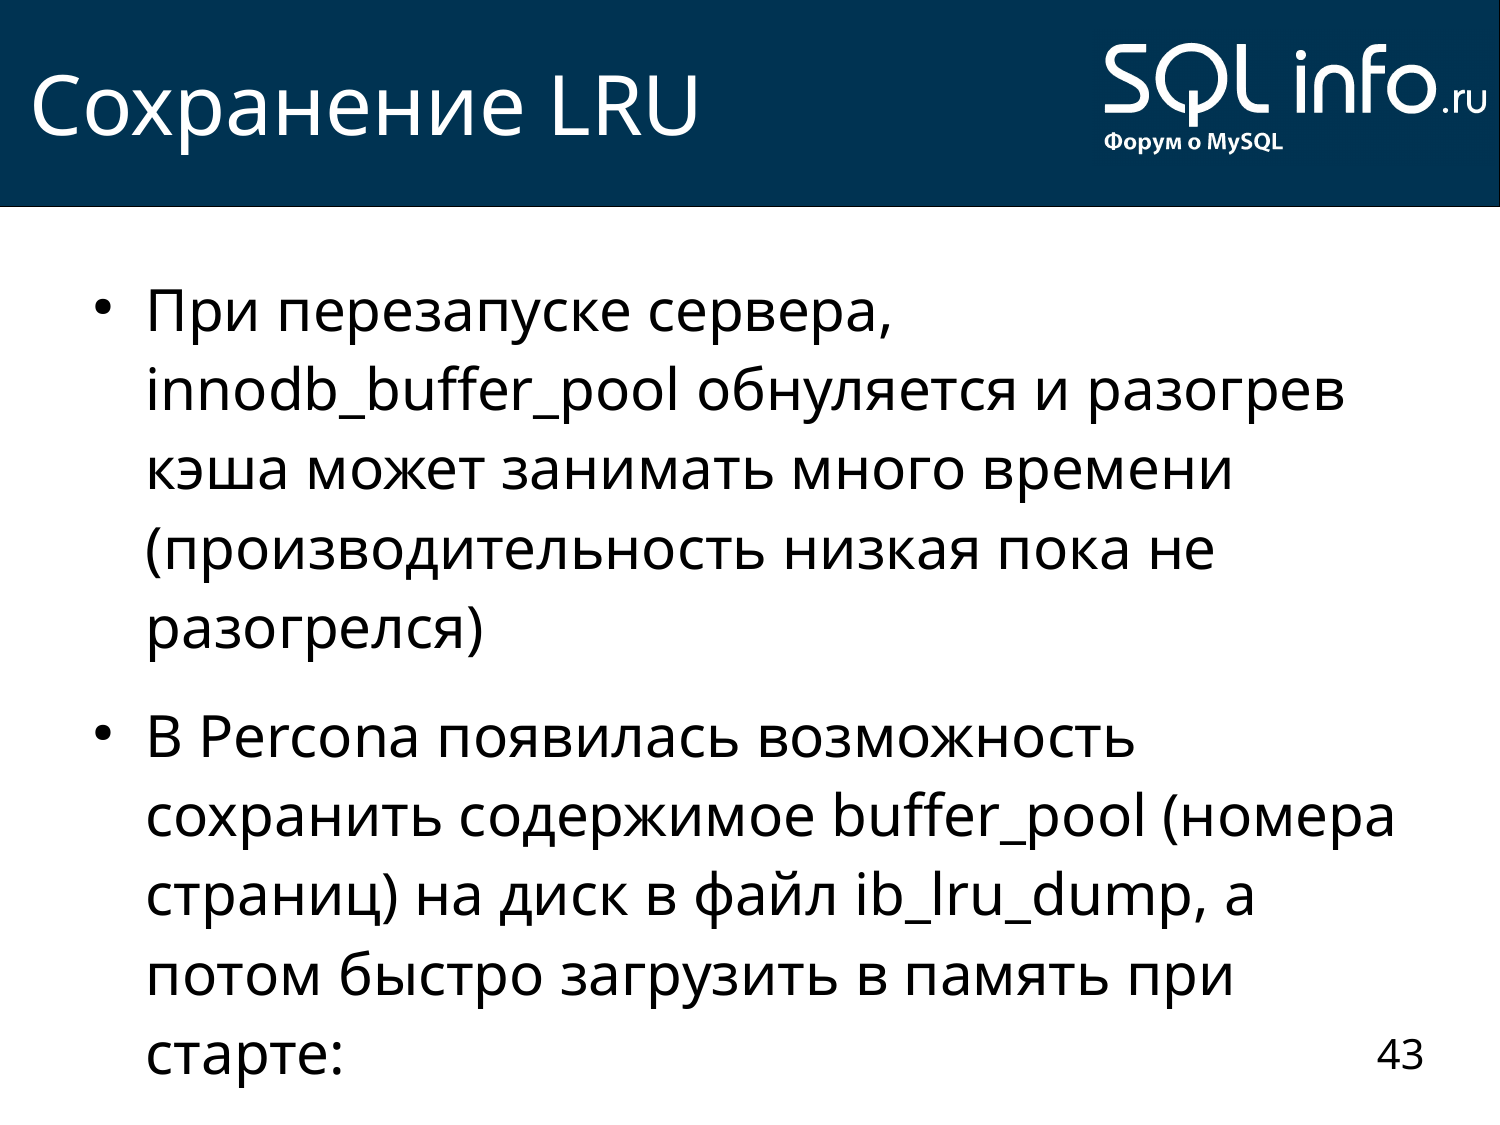

# Сохранение LRU
При перезапуске сервера, innodb_buffer_pool обнуляется и разогрев кэша может занимать много времени (производительность низкая пока не разогрелся)
В Percona появилась возможность сохранить содержимое buffer_pool (номера страниц) на диск в файл ib_lru_dump, а потом быстро загрузить в память при старте:
innodb_auto_lru_dump=1
43